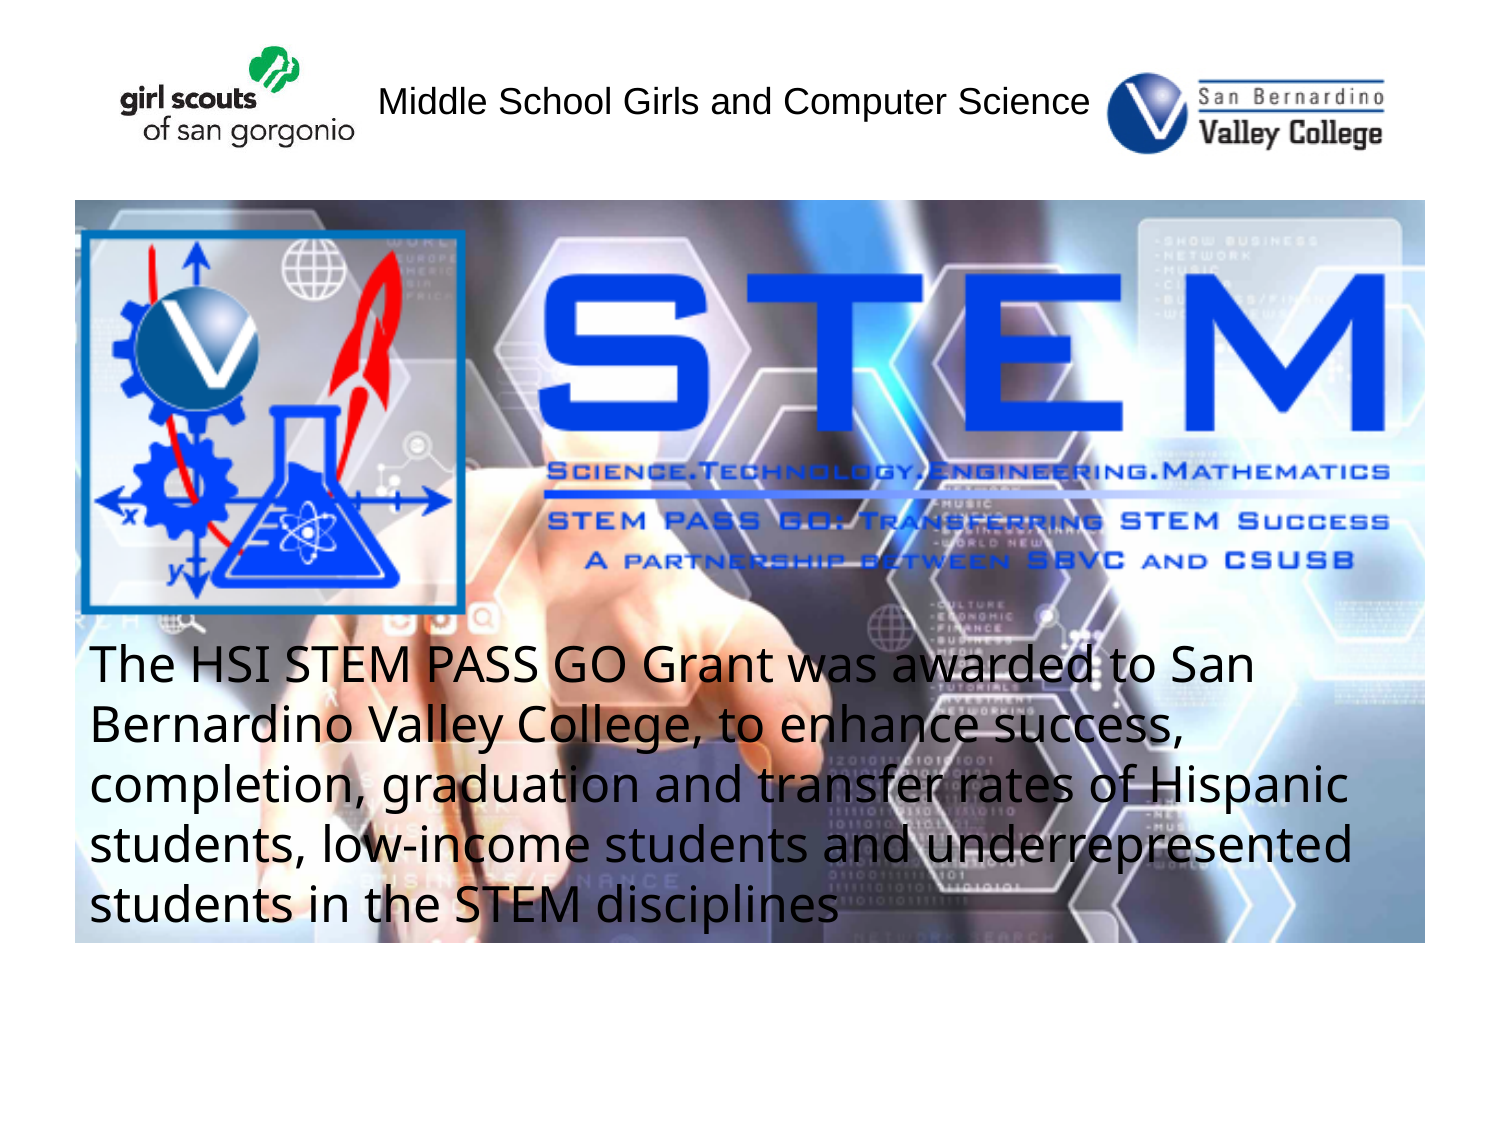

The HSI STEM PASS GO Grant was awarded to San Bernardino Valley College, to enhance success, completion, graduation and transfer rates of Hispanic students, low-income students and underrepresented students in the STEM disciplines